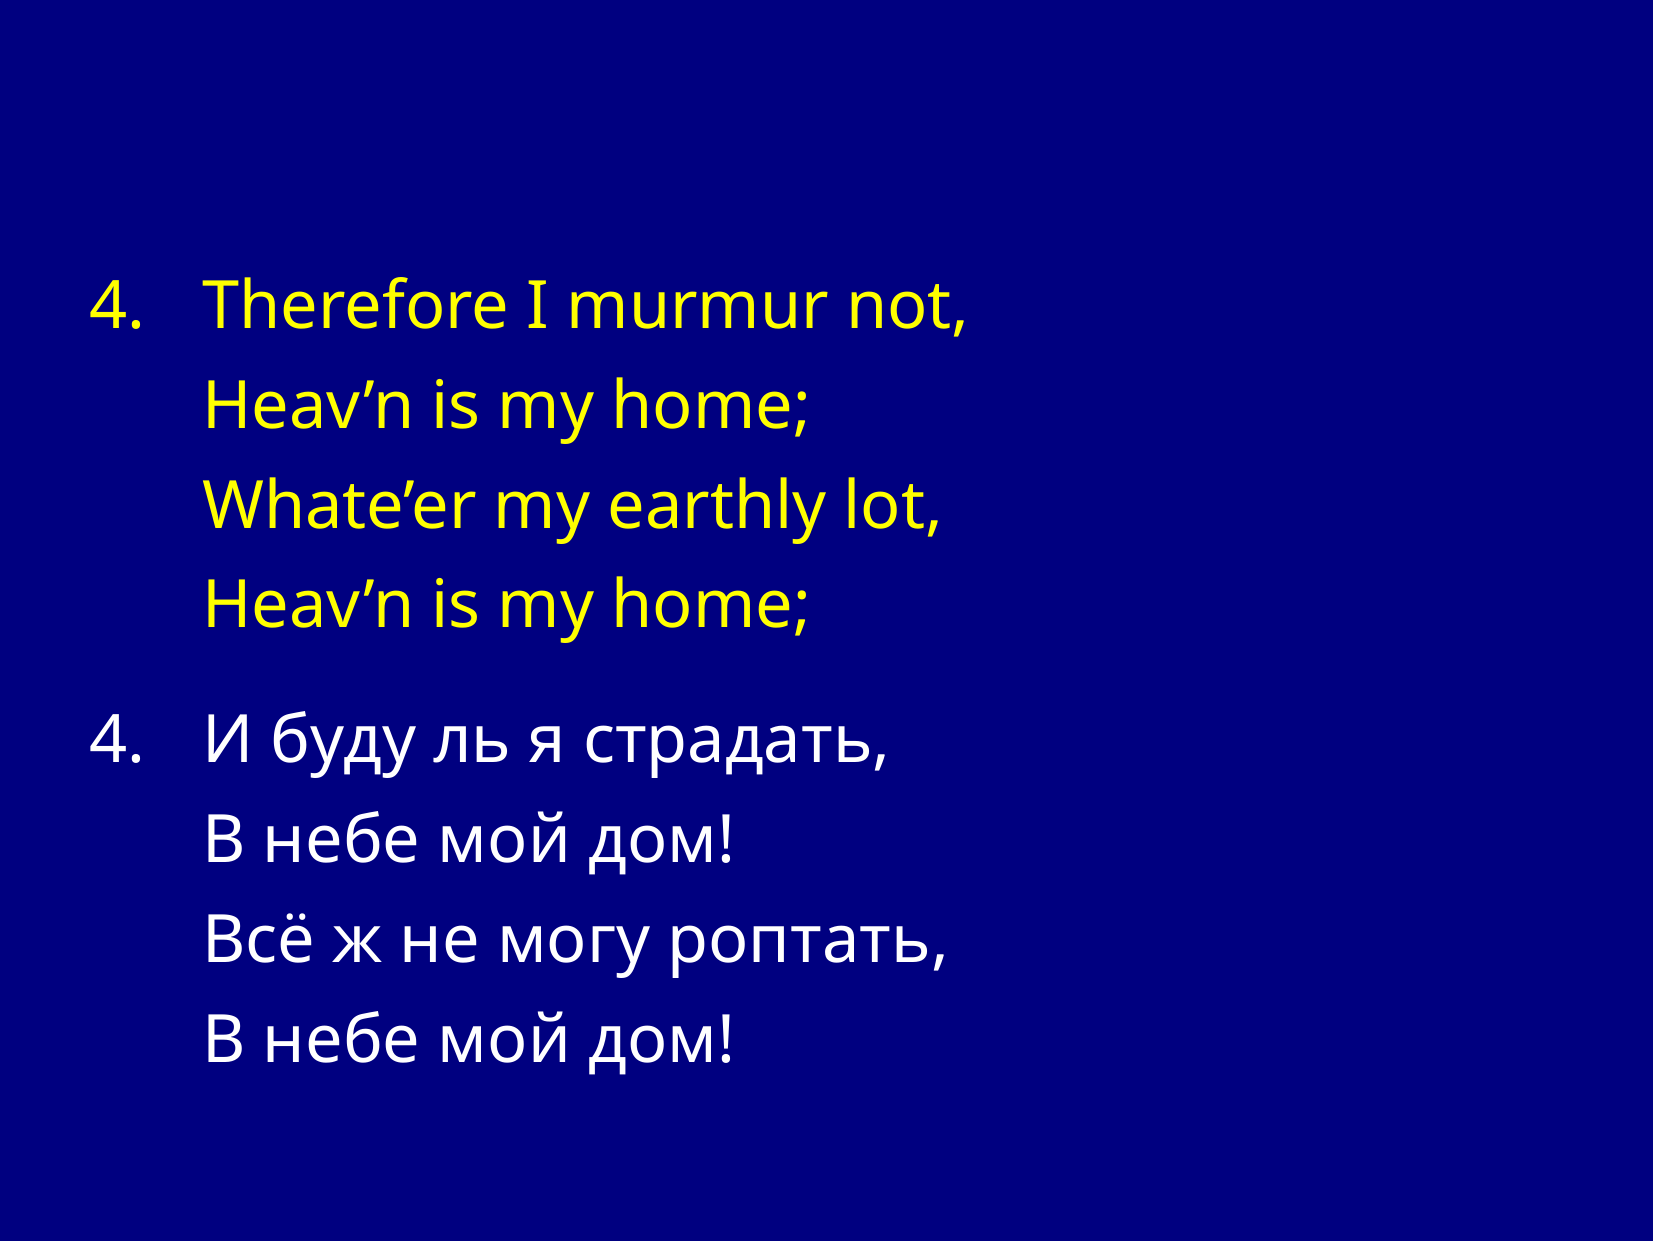

4.	Therefore I murmur not,
	Heav’n is my home;
	Whate’er my earthly lot,
	Heav’n is my home;
4.	И буду ль я страдать,
	В небе мой дом!
	Всё ж не могу роптать,
	В небе мой дом!